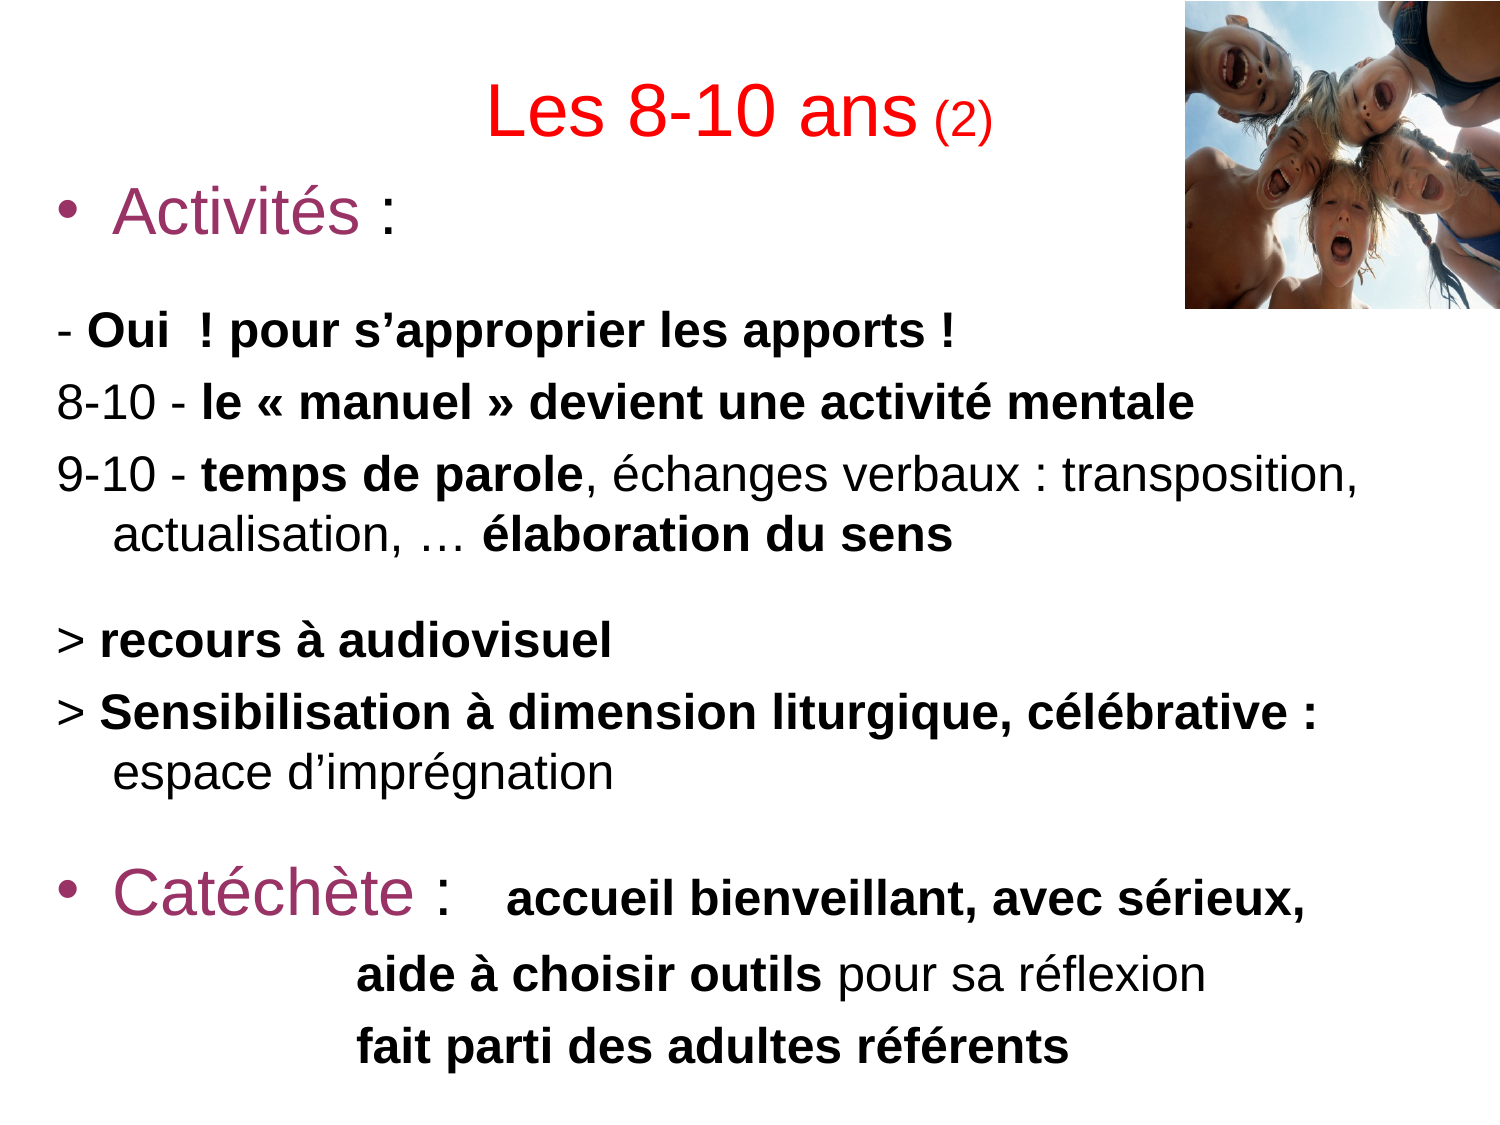

# Les 8-10 ans (2)
Activités :
- Oui ! pour s’approprier les apports !
8-10 - le « manuel » devient une activité mentale
9-10 - temps de parole, échanges verbaux : transposition, actualisation, … élaboration du sens
> recours à audiovisuel
> Sensibilisation à dimension liturgique, célébrative : espace d’imprégnation
Catéchète : 	accueil bienveillant, avec sérieux,
 			aide à choisir outils pour sa réflexion
			fait parti des adultes référents